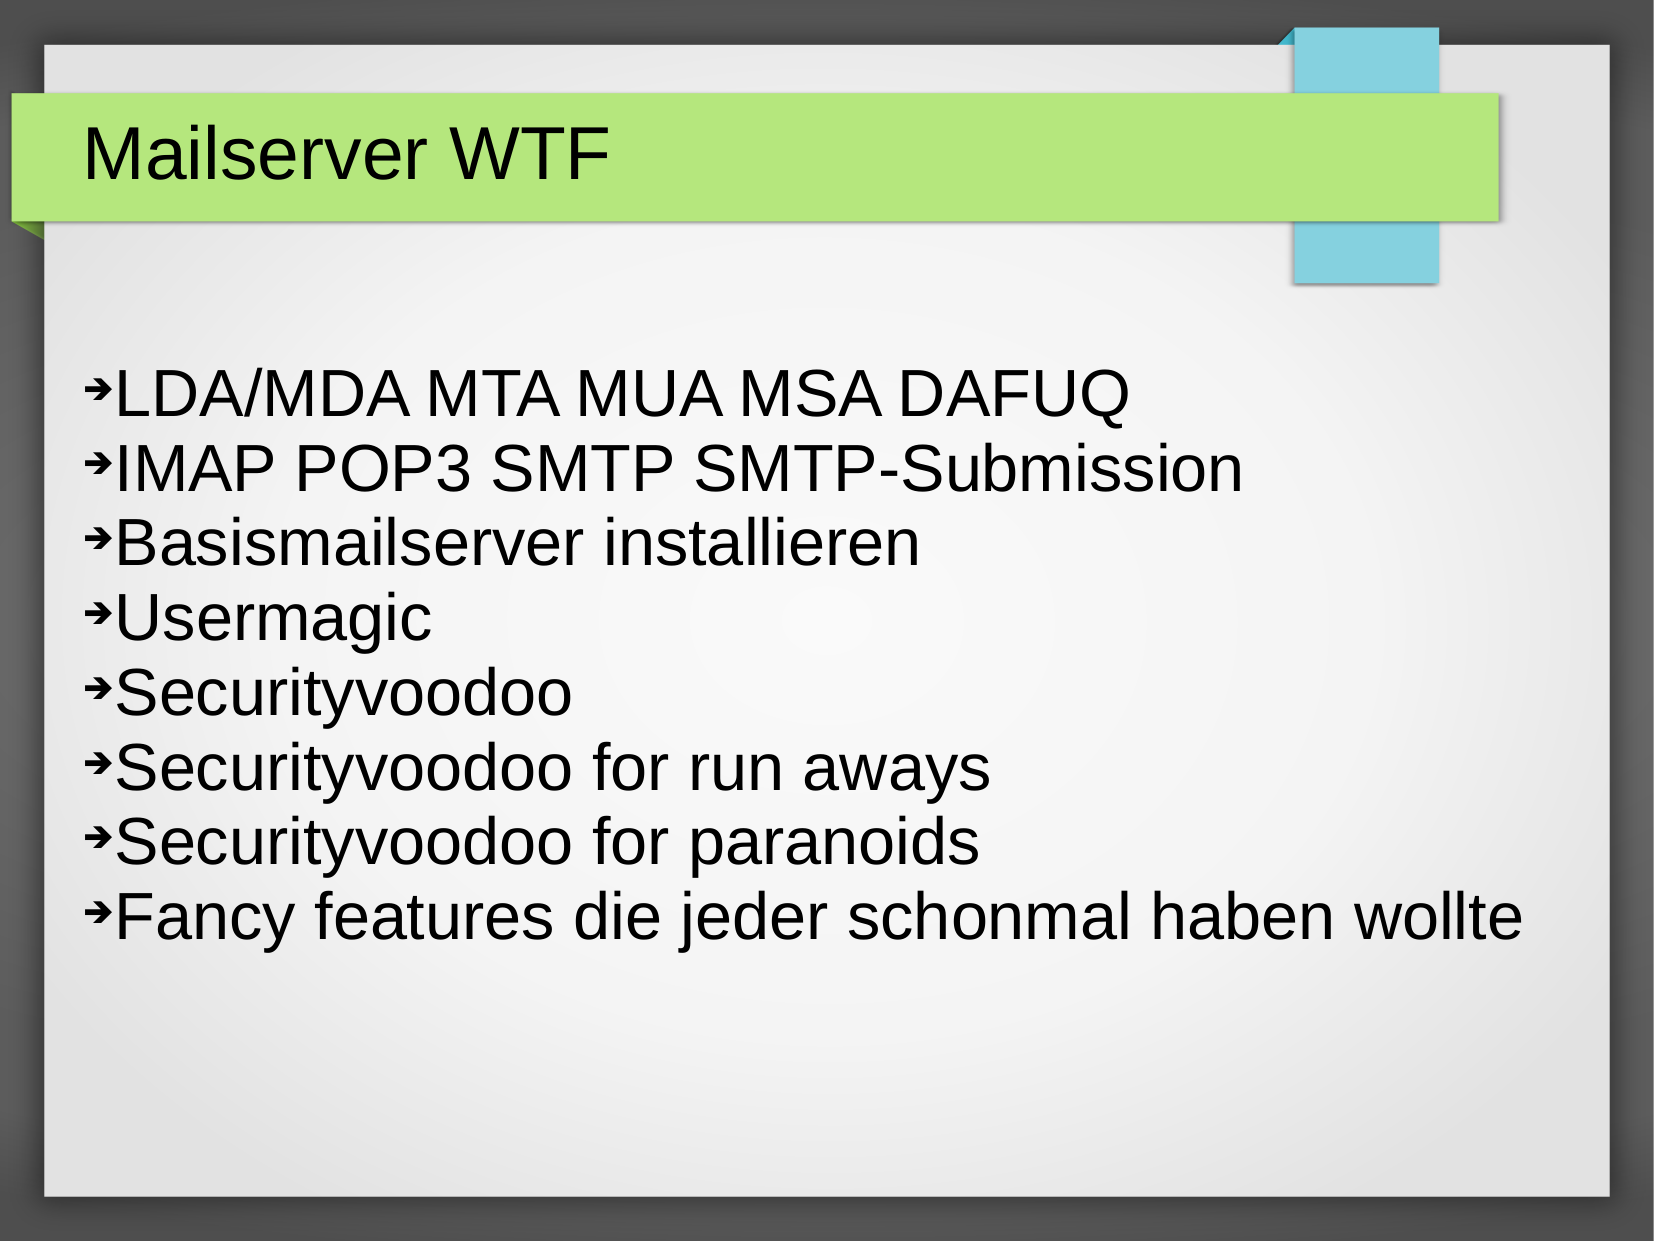

# Mailserver WTF
LDA/MDA MTA MUA MSA DAFUQ
IMAP POP3 SMTP SMTP-Submission
Basismailserver installieren
Usermagic
Securityvoodoo
Securityvoodoo for run aways
Securityvoodoo for paranoids
Fancy features die jeder schonmal haben wollte